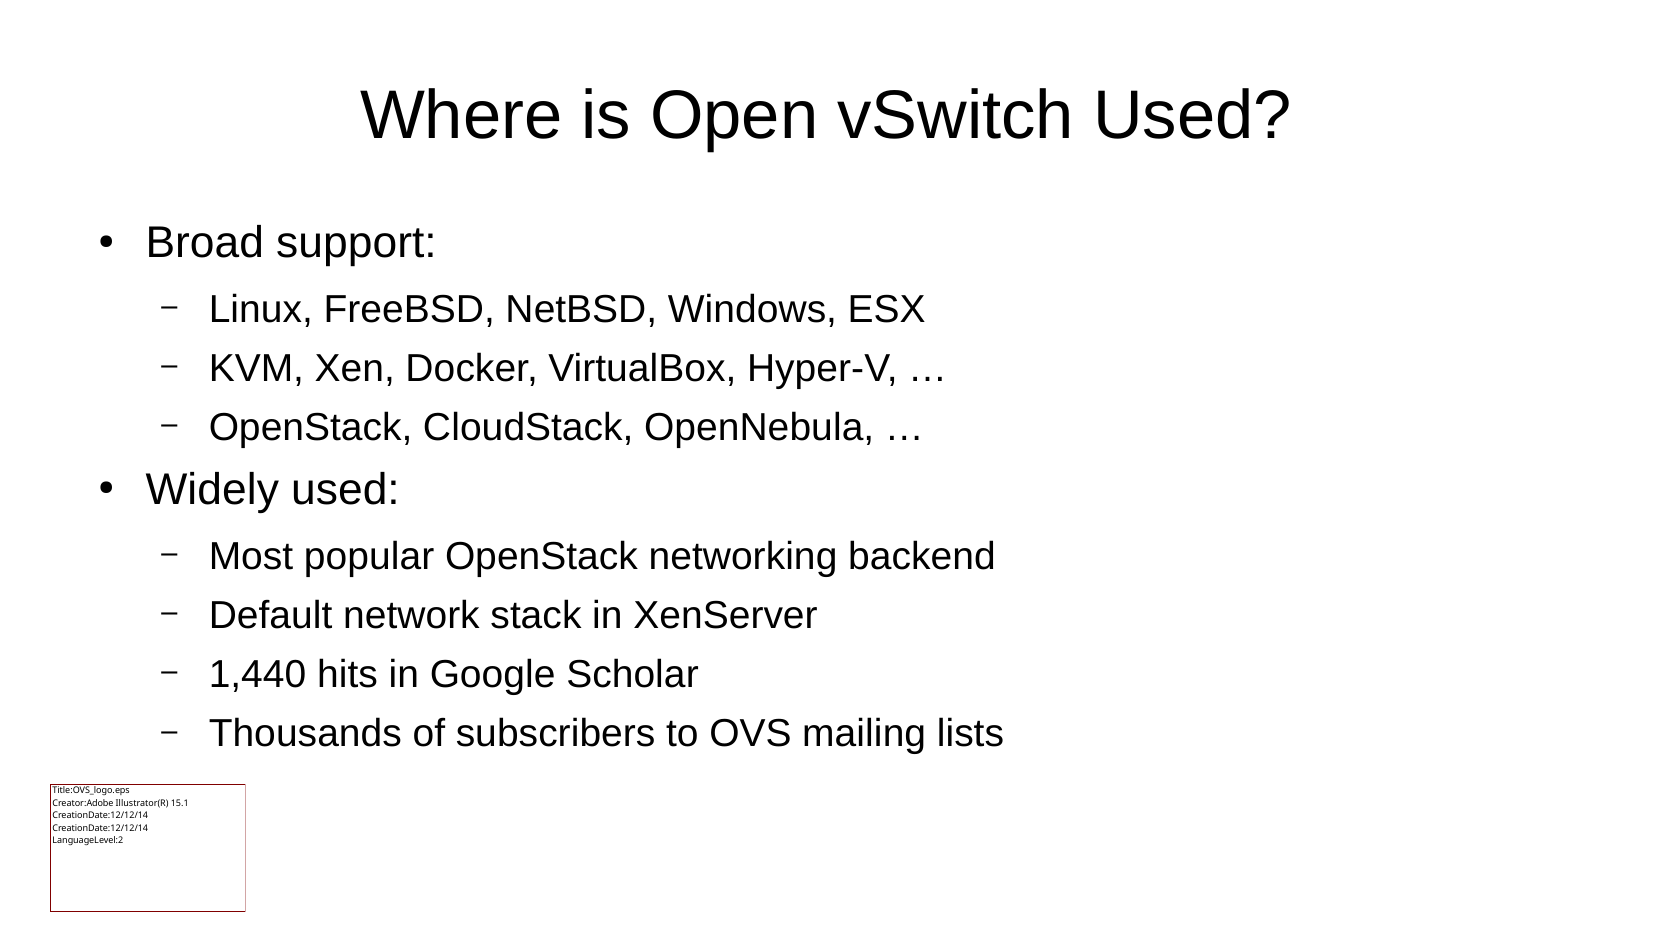

# Where is Open vSwitch Used?
Broad support:
Linux, FreeBSD, NetBSD, Windows, ESX
KVM, Xen, Docker, VirtualBox, Hyper-V, …
OpenStack, CloudStack, OpenNebula, …
Widely used:
Most popular OpenStack networking backend
Default network stack in XenServer
1,440 hits in Google Scholar
Thousands of subscribers to OVS mailing lists